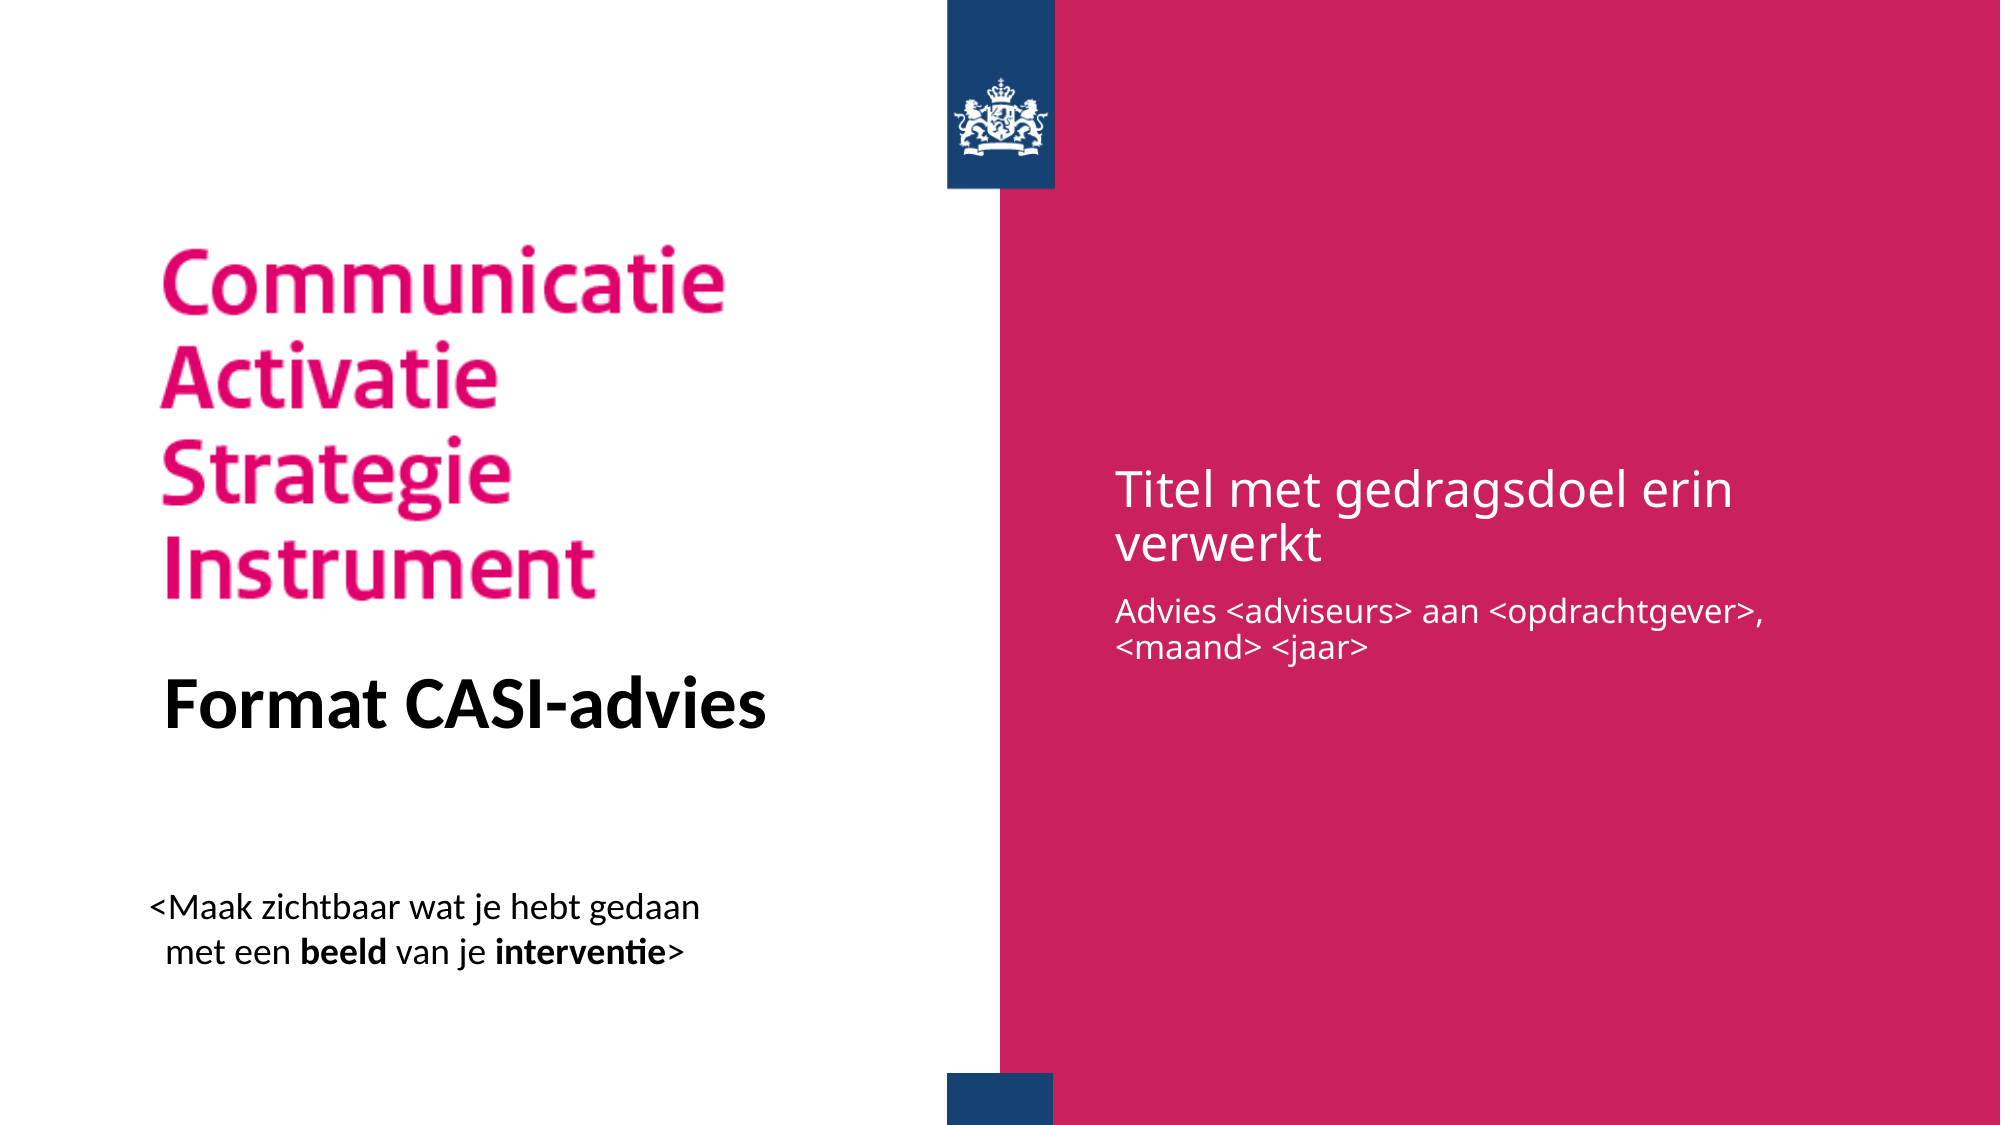

Titel met gedragsdoel erin verwerkt
 Format CASI-advies
<Maak zichtbaar wat je hebt gedaan
met een beeld van je interventie>
# Advies <adviseurs> aan <opdrachtgever>, <maand> <jaar>